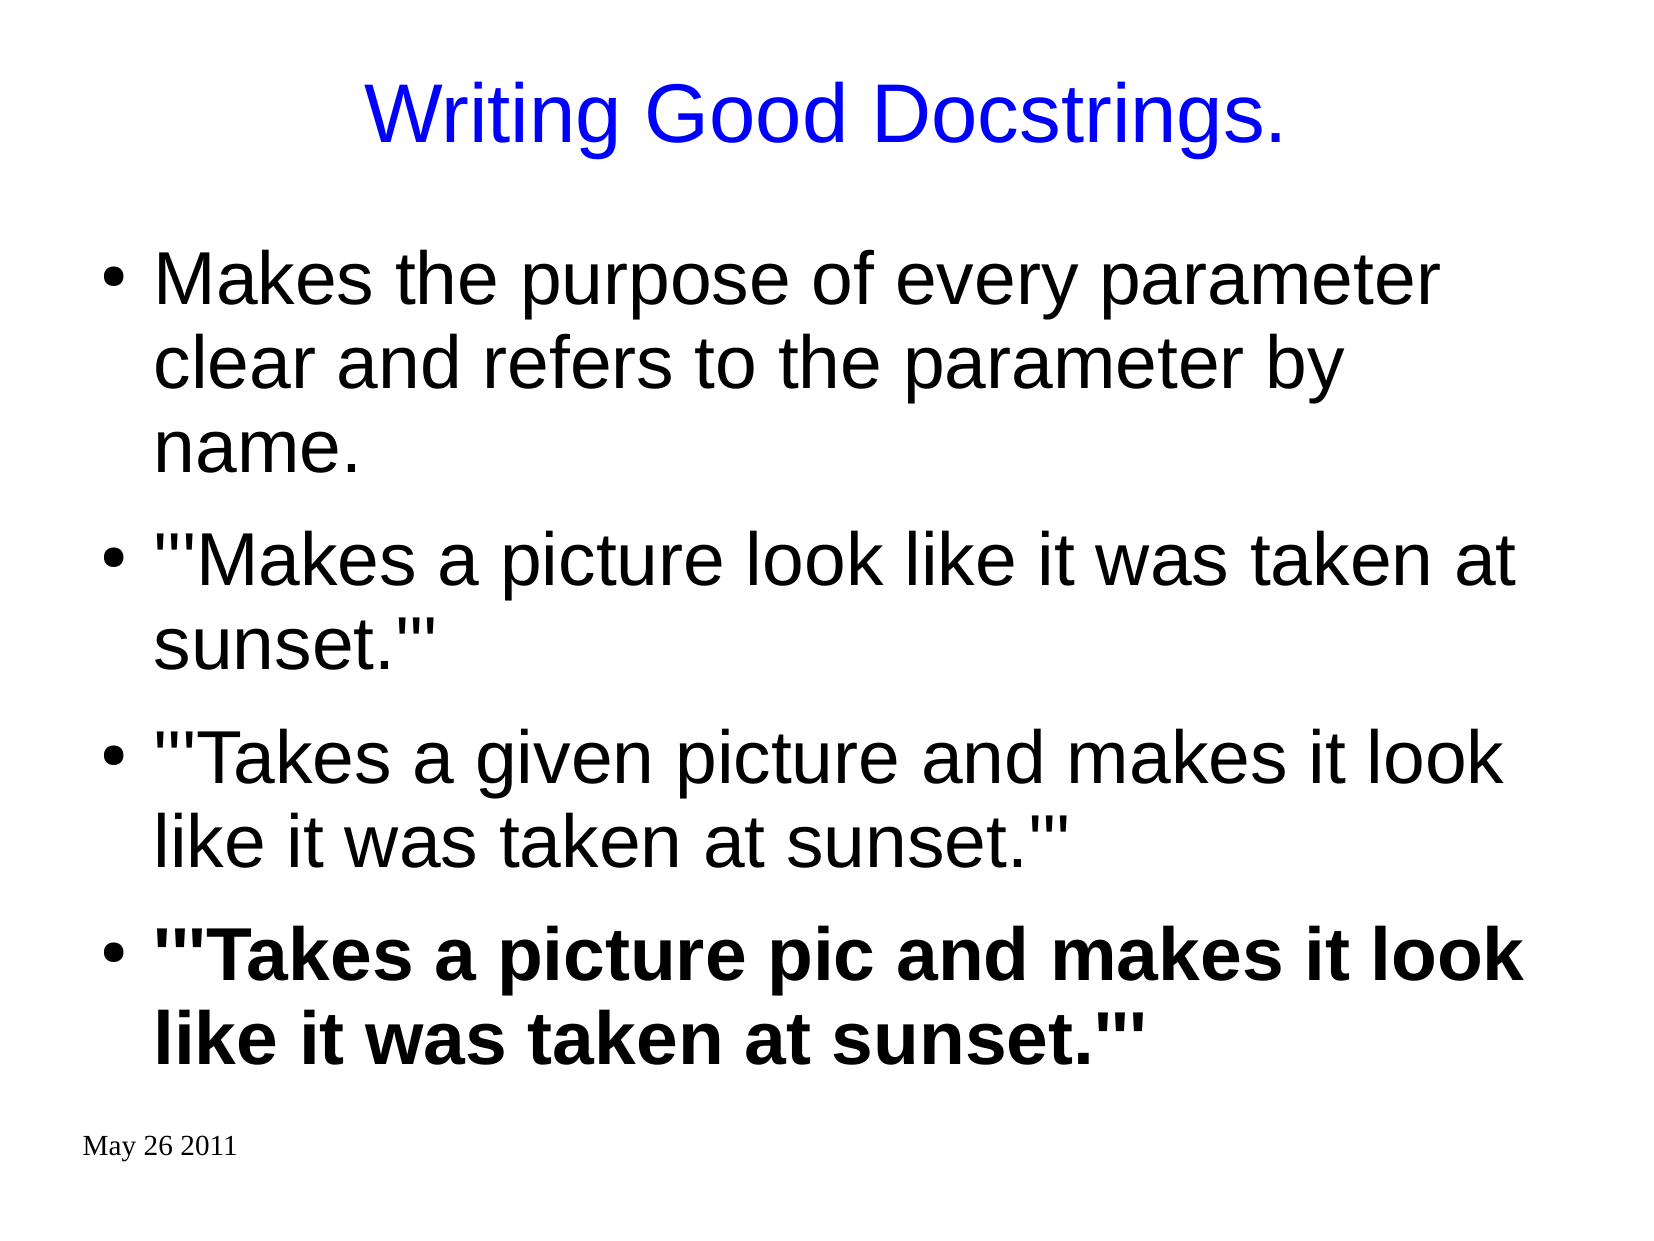

# Writing Good Docstrings.
Makes the purpose of every parameter clear and refers to the parameter by name.
'''Makes a picture look like it was taken at sunset.'''
'''Takes a given picture and makes it look like it was taken at sunset.'''
'''Takes a picture pic and makes it look like it was taken at sunset.'''
May 26 2011